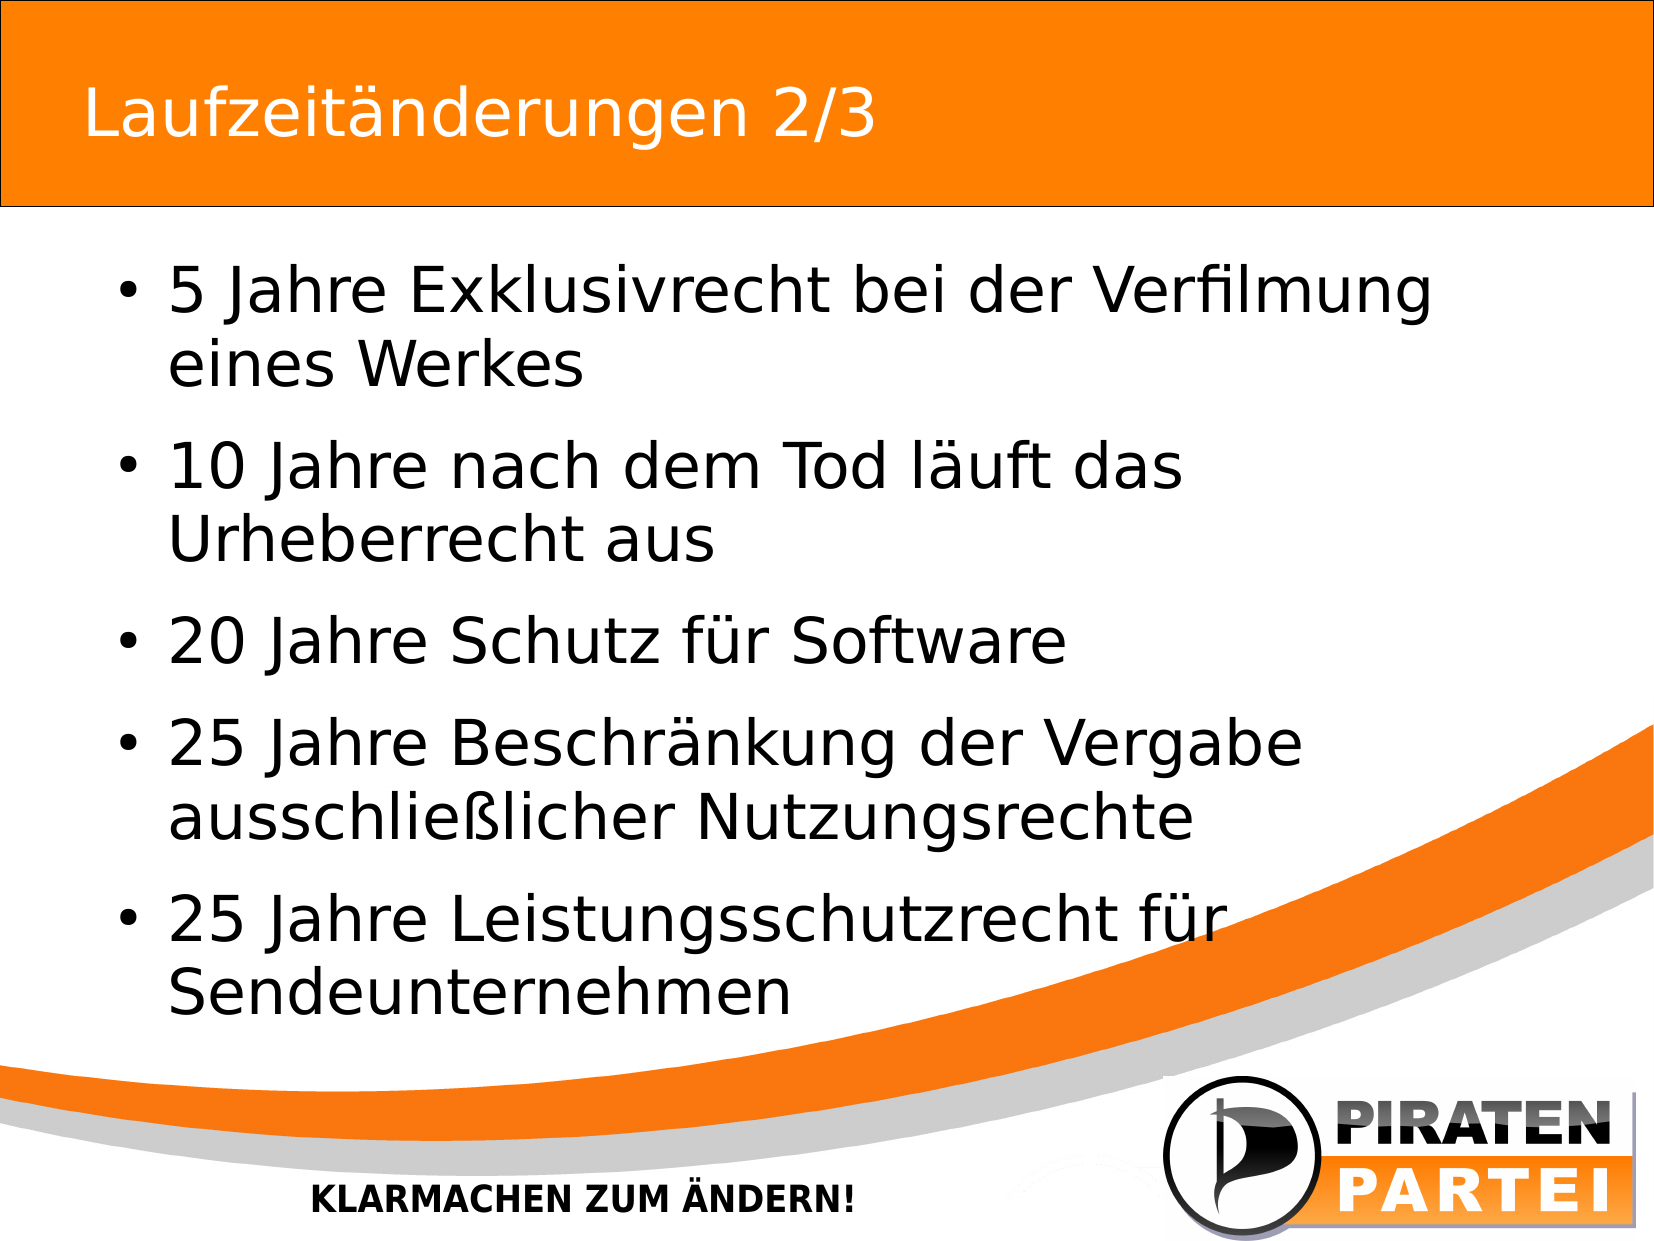

# Laufzeitänderungen 2/3
5 Jahre Exklusivrecht bei der Verfilmung eines Werkes
10 Jahre nach dem Tod läuft das Urheberrecht aus
20 Jahre Schutz für Software
25 Jahre Beschränkung der Vergabe ausschließlicher Nutzungsrechte
25 Jahre Leistungsschutzrecht für Sendeunternehmen